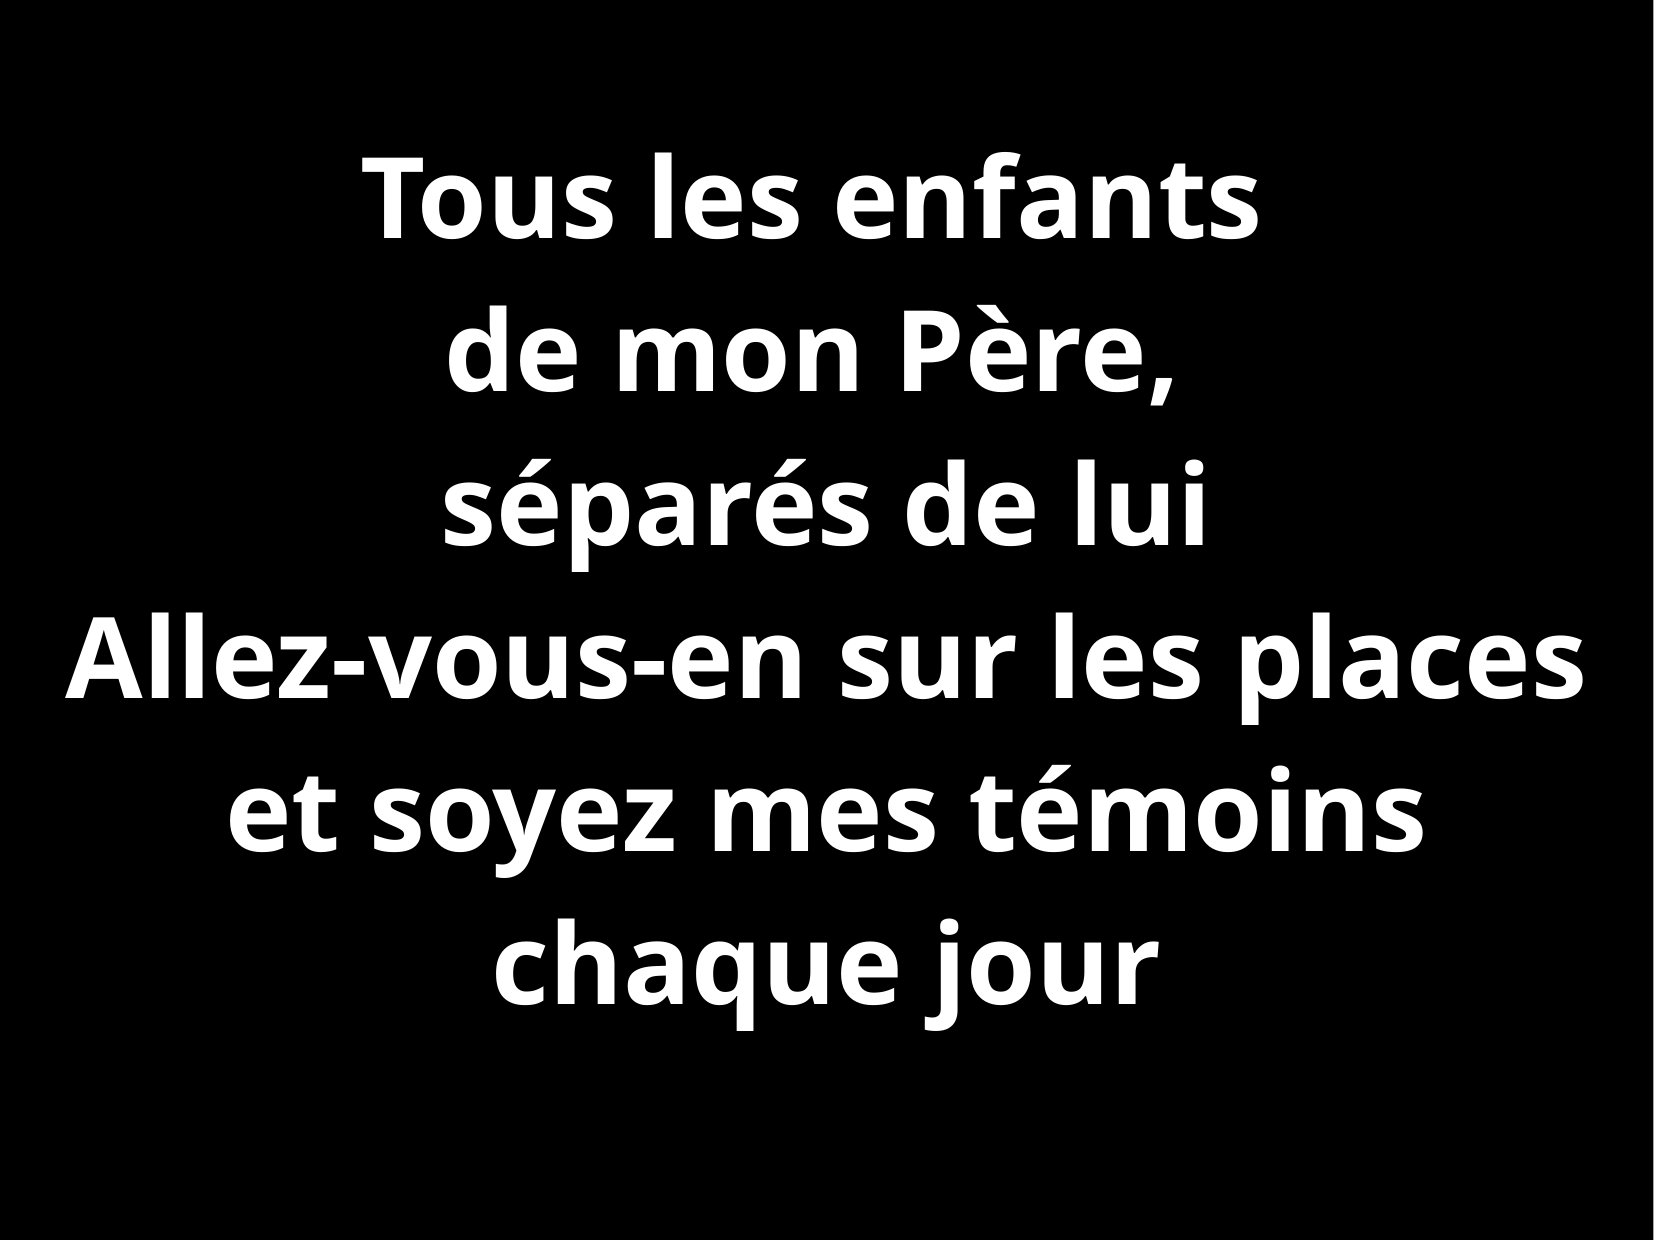

# Tous les enfants
de mon Père,
séparés de lui
Allez-vous-en sur les places et soyez mes témoins chaque jour